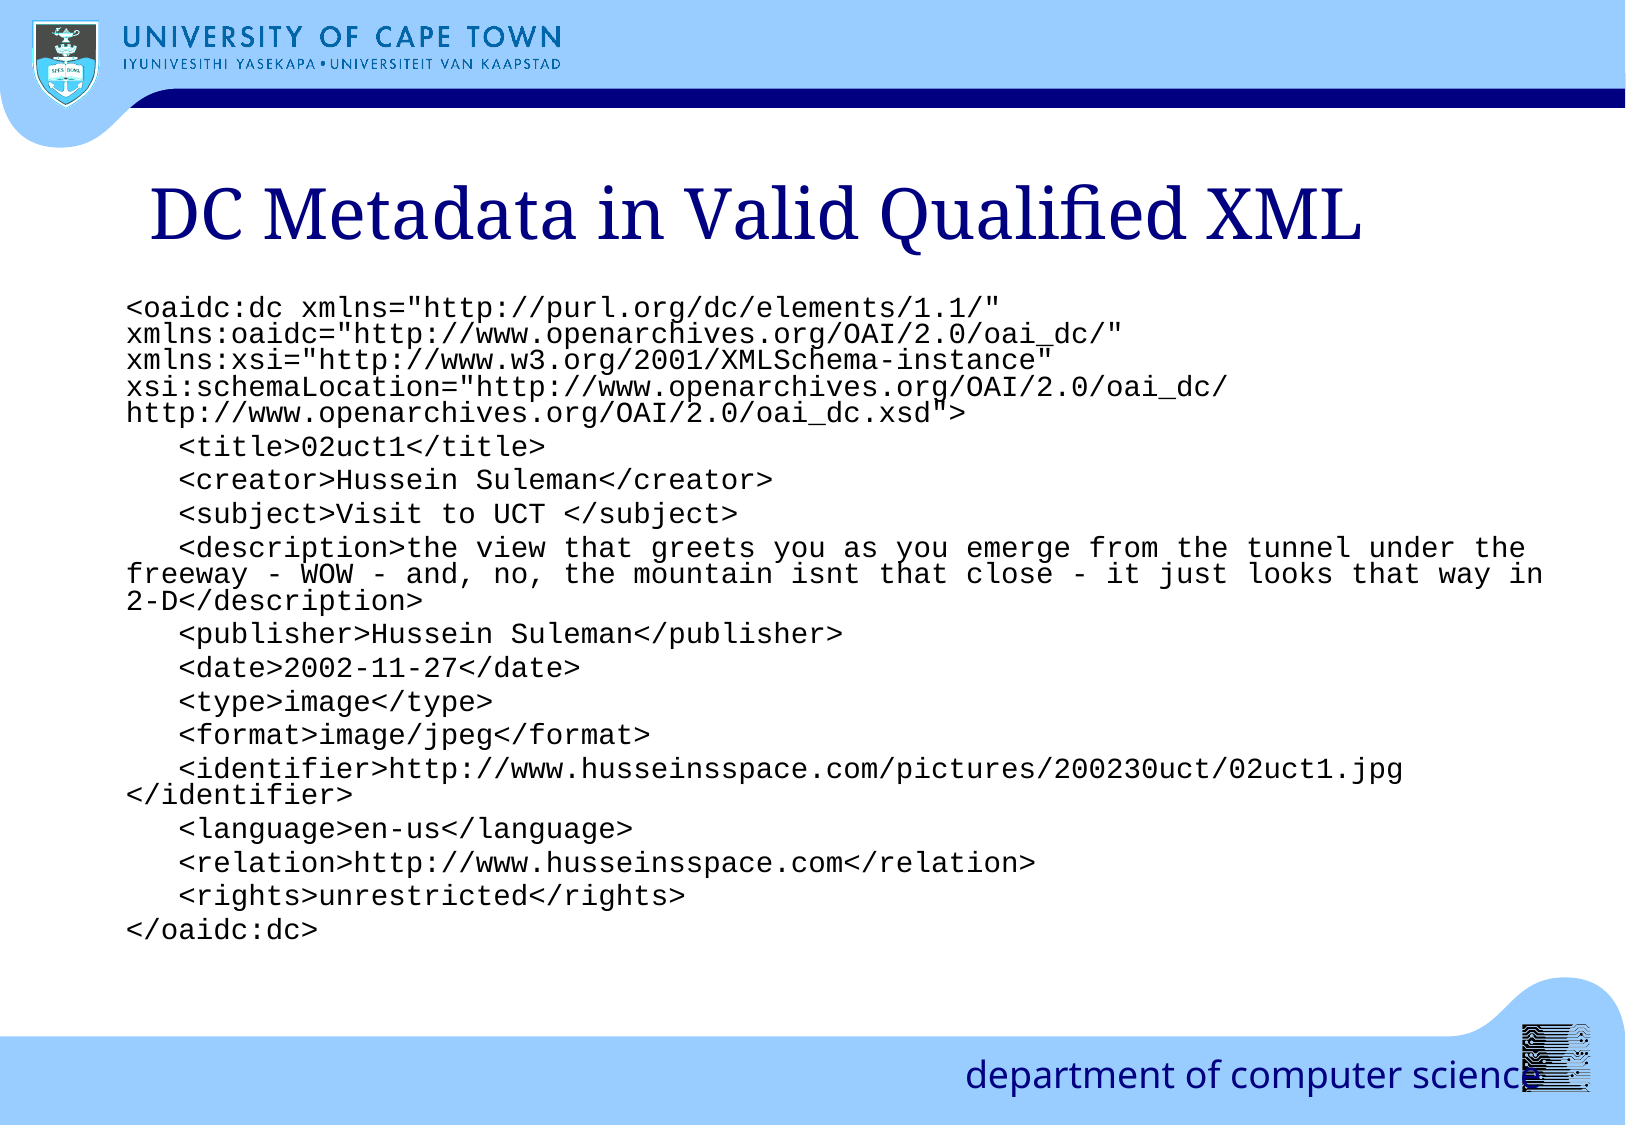

# DC Metadata in Valid Qualified XML
<oaidc:dc xmlns="http://purl.org/dc/elements/1.1/" xmlns:oaidc="http://www.openarchives.org/OAI/2.0/oai_dc/" xmlns:xsi="http://www.w3.org/2001/XMLSchema-instance" xsi:schemaLocation="http://www.openarchives.org/OAI/2.0/oai_dc/ http://www.openarchives.org/OAI/2.0/oai_dc.xsd">
 <title>02uct1</title>
 <creator>Hussein Suleman</creator>
 <subject>Visit to UCT </subject>
 <description>the view that greets you as you emerge from the tunnel under the freeway - WOW - and, no, the mountain isnt that close - it just looks that way in 2-D</description>
 <publisher>Hussein Suleman</publisher>
 <date>2002-11-27</date>
 <type>image</type>
 <format>image/jpeg</format>
 <identifier>http://www.husseinsspace.com/pictures/200230uct/02uct1.jpg
</identifier>
 <language>en-us</language>
 <relation>http://www.husseinsspace.com</relation>
 <rights>unrestricted</rights>
</oaidc:dc>